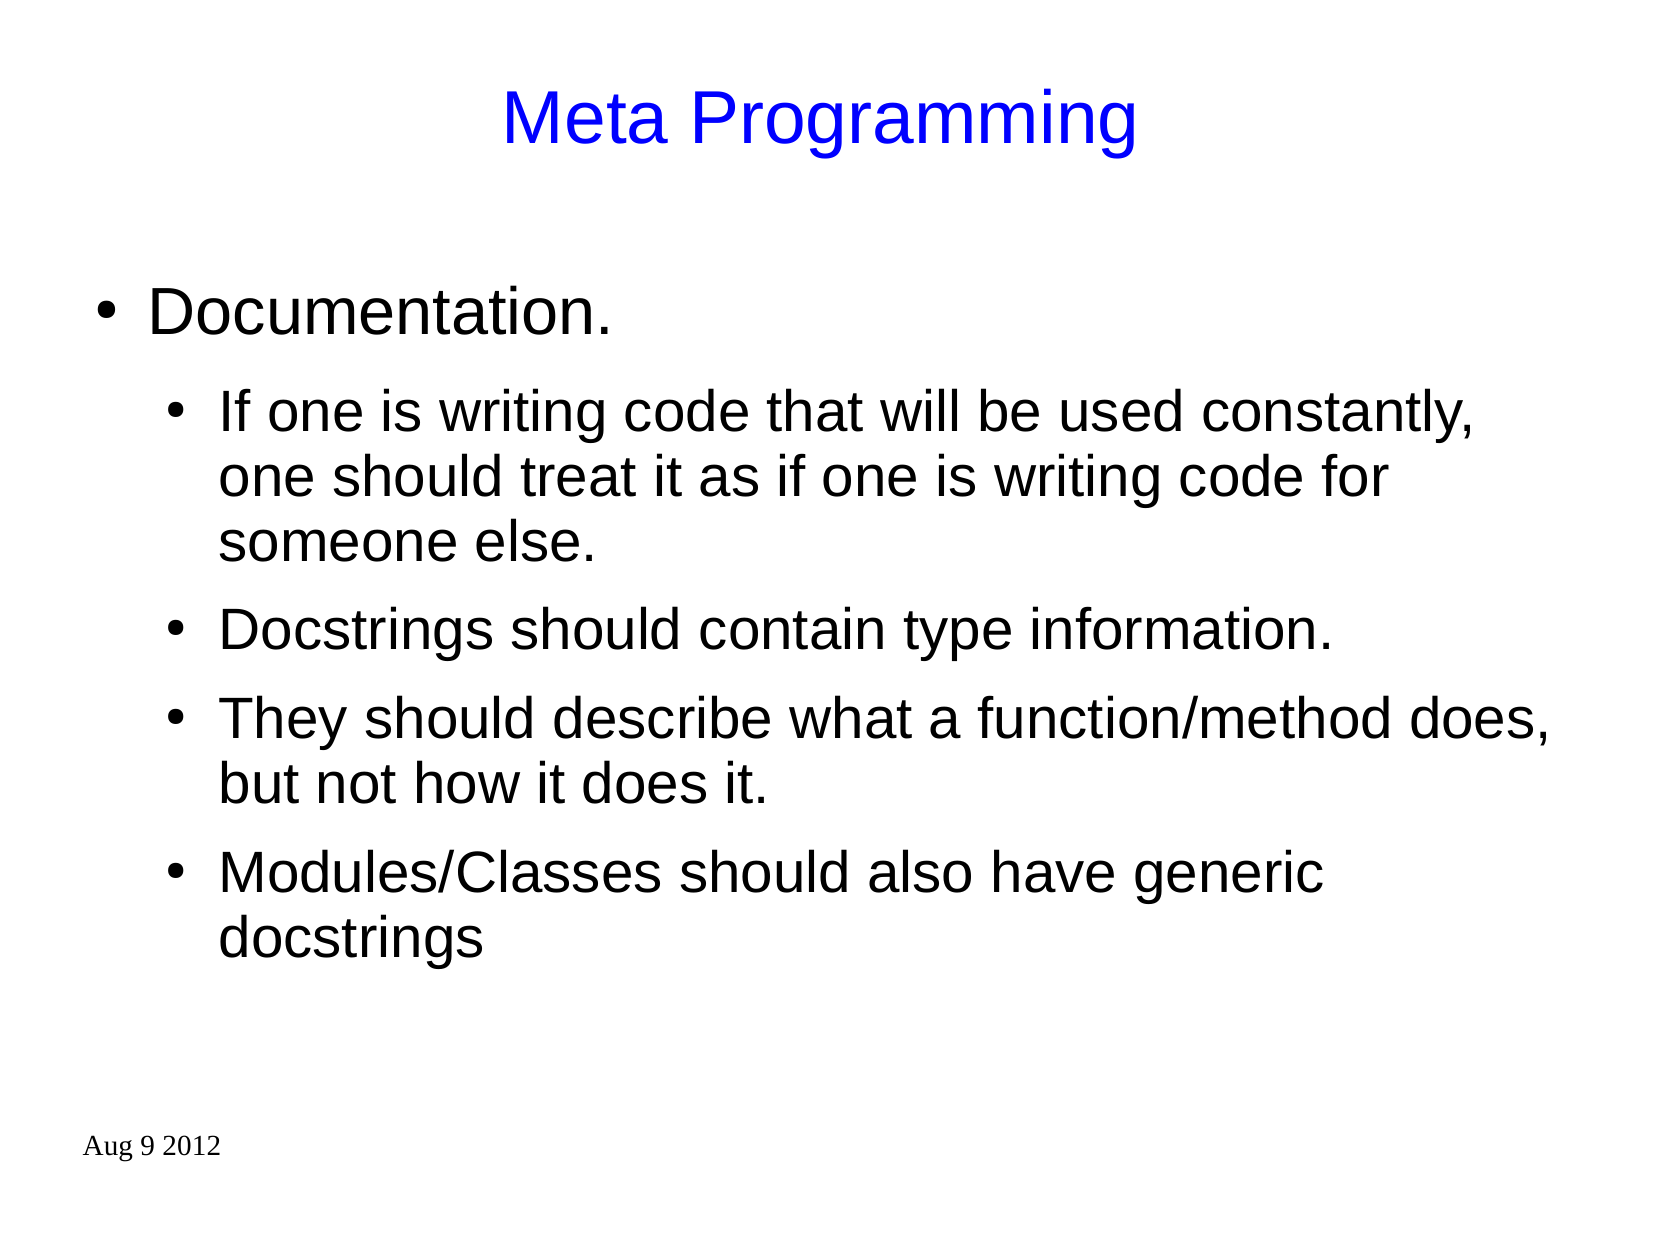

# Meta Programming
Documentation.
If one is writing code that will be used constantly, one should treat it as if one is writing code for someone else.
Docstrings should contain type information.
They should describe what a function/method does, but not how it does it.
Modules/Classes should also have generic docstrings
Aug 9 2012